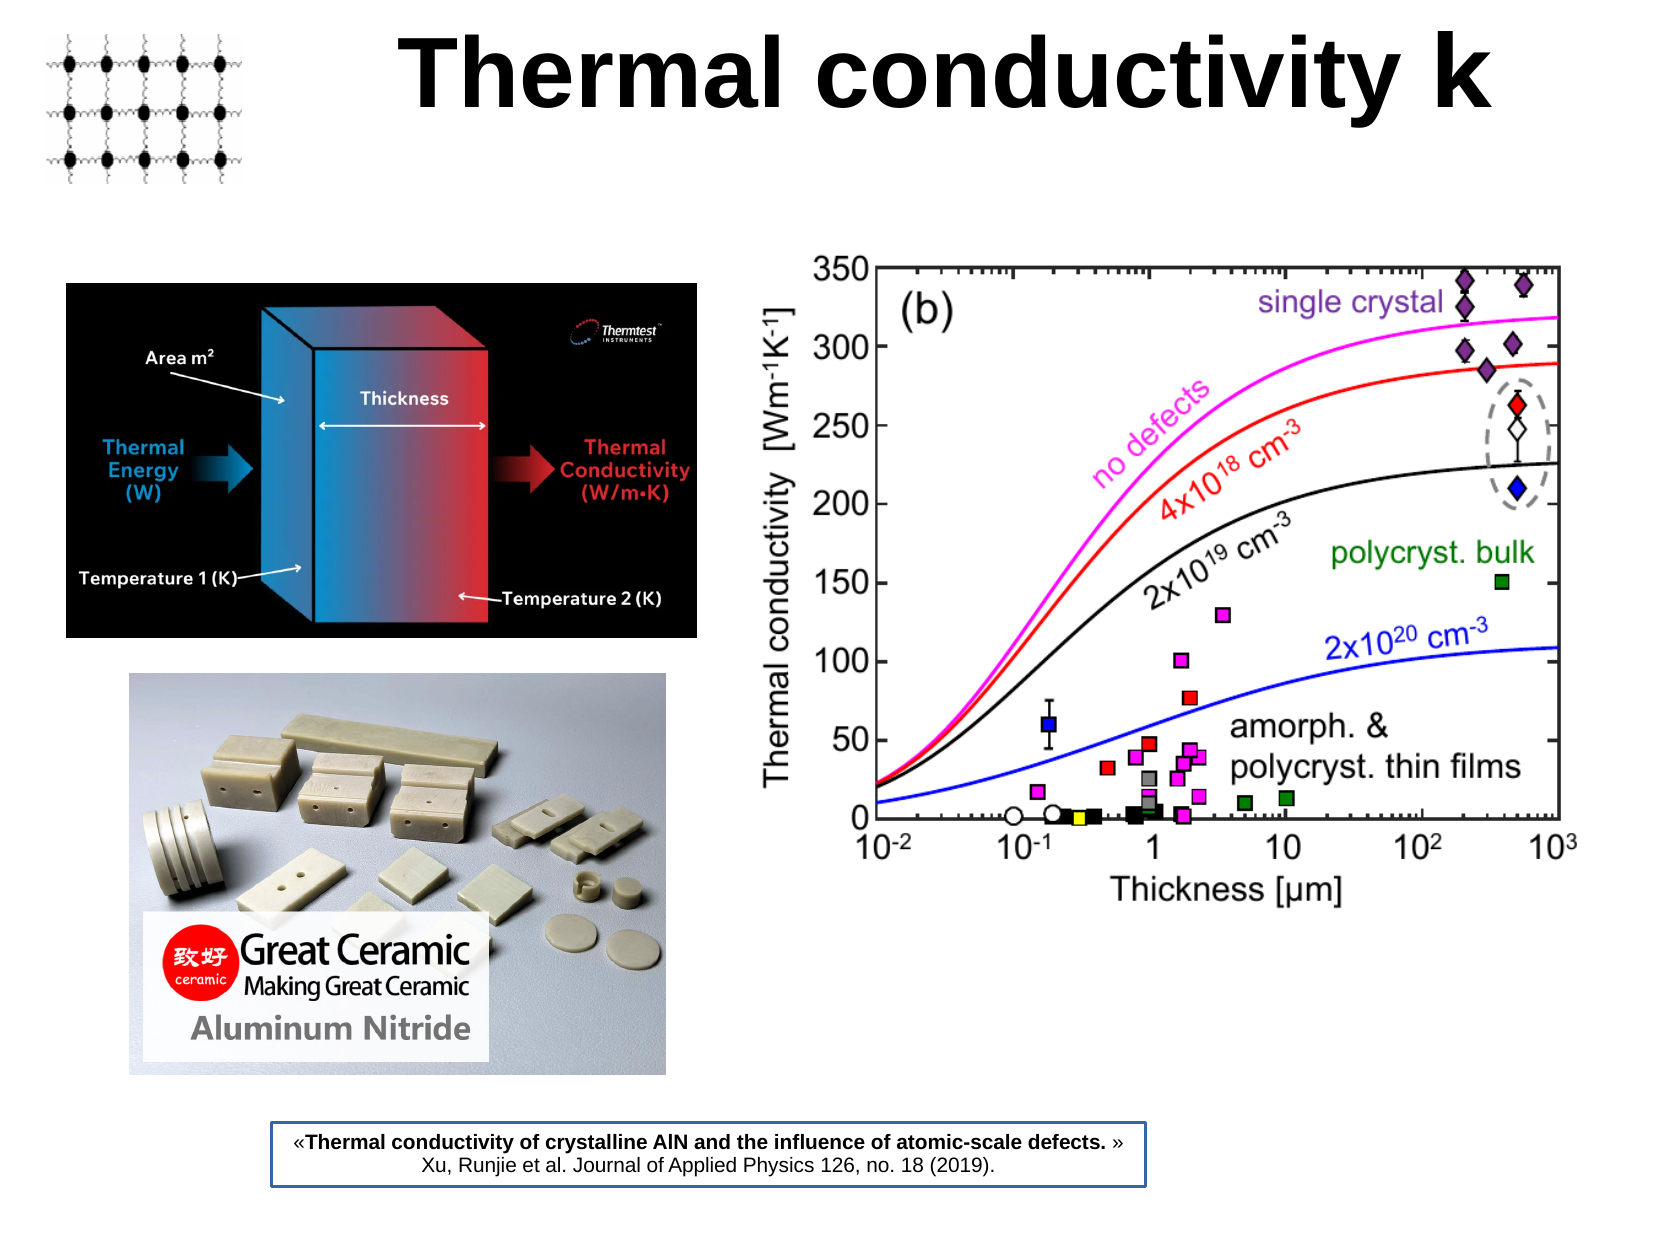

# Thermal conductivity k
«Thermal conductivity of crystalline AlN and the influence of atomic-scale defects. »
Xu, Runjie et al. Journal of Applied Physics 126, no. 18 (2019).